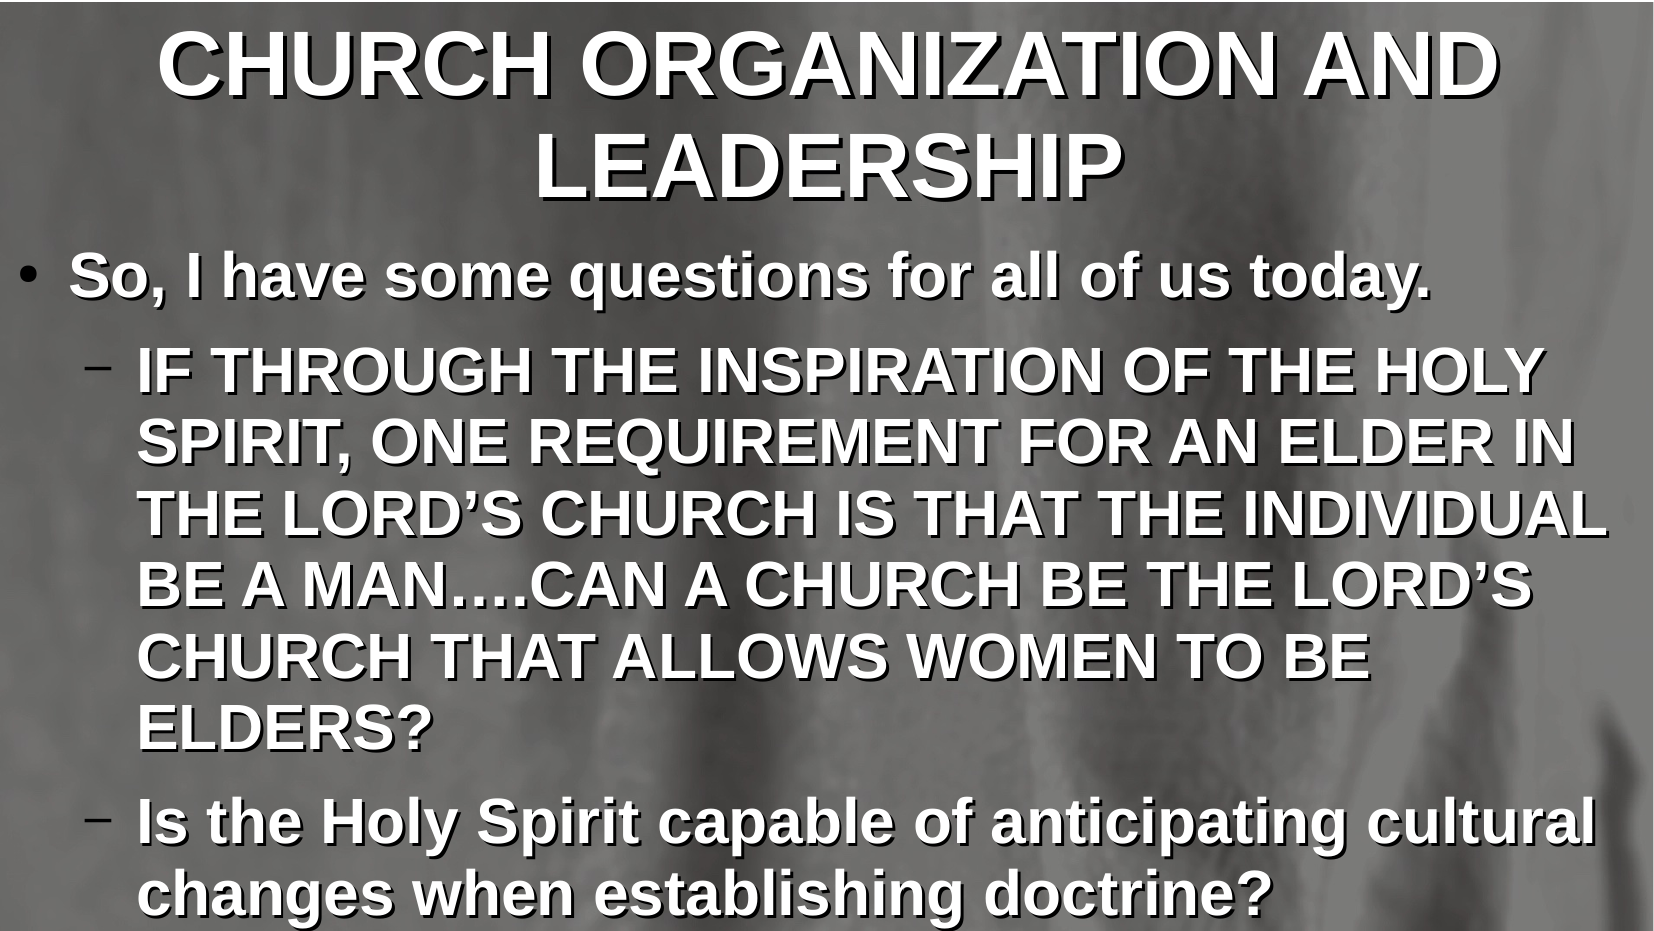

# CHURCH ORGANIZATION AND LEADERSHIP
So, I have some questions for all of us today.
IF THROUGH THE INSPIRATION OF THE HOLY SPIRIT, ONE REQUIREMENT FOR AN ELDER IN THE LORD’S CHURCH IS THAT THE INDIVIDUAL BE A MAN….CAN A CHURCH BE THE LORD’S CHURCH THAT ALLOWS WOMEN TO BE ELDERS?
Is the Holy Spirit capable of anticipating cultural changes when establishing doctrine?